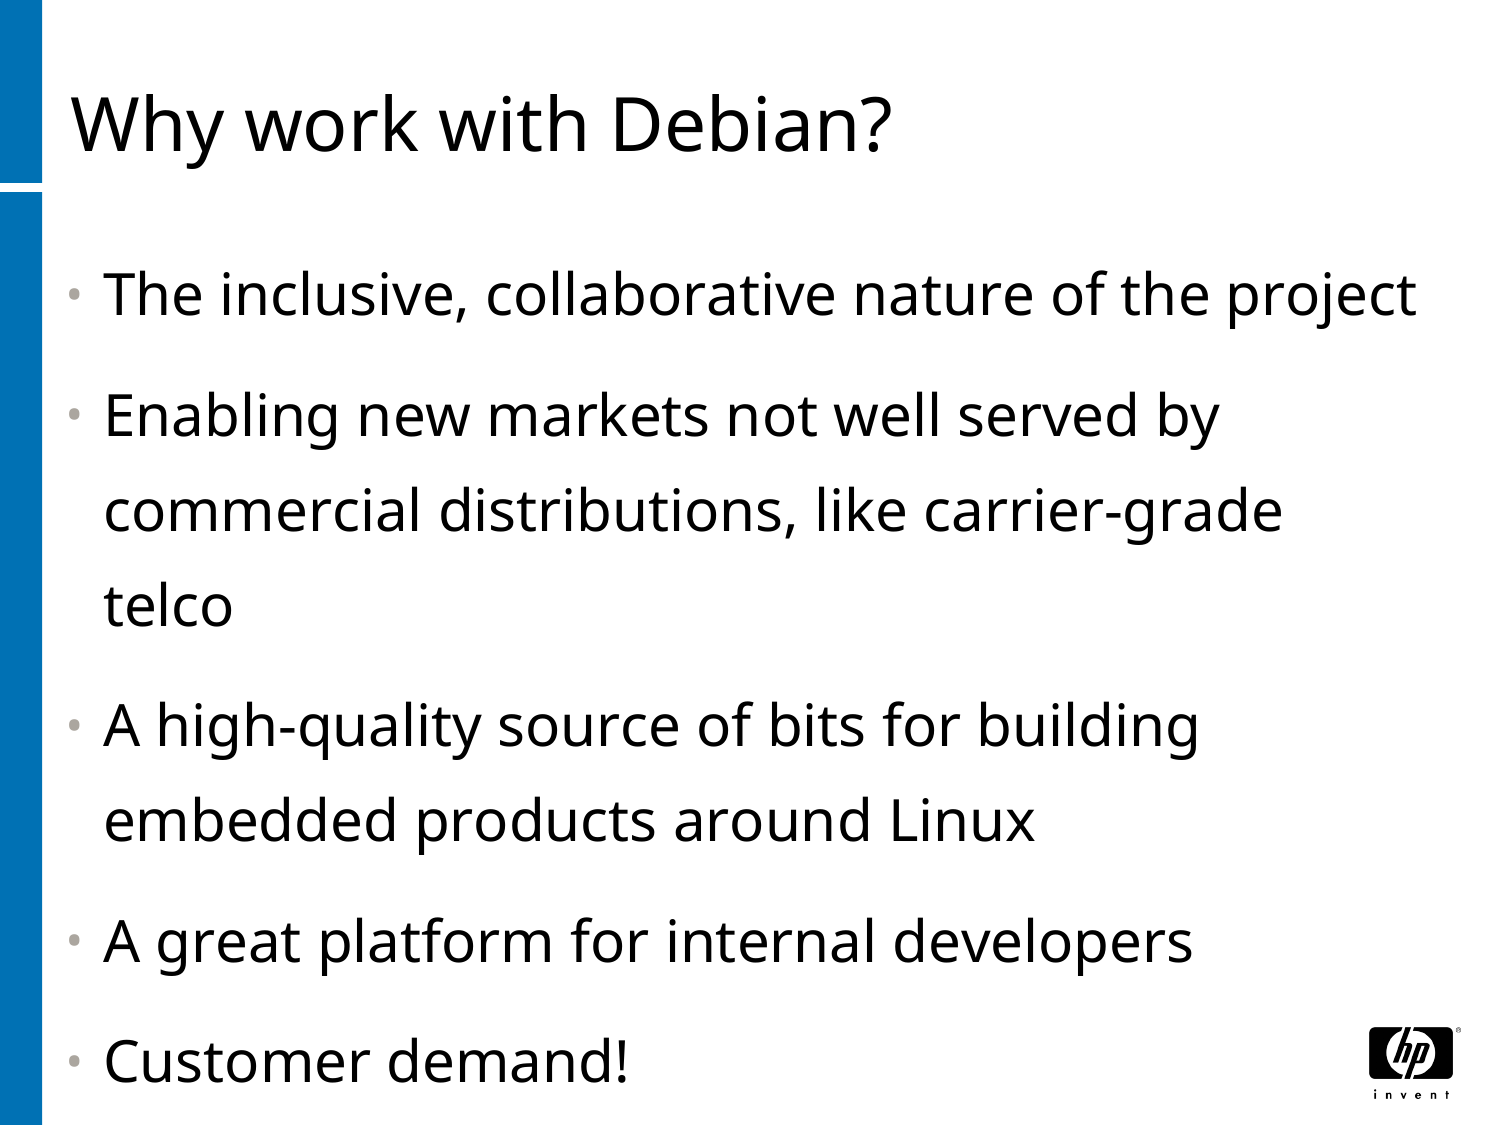

# Why work with Debian?
The inclusive, collaborative nature of the project
Enabling new markets not well served by commercial distributions, like carrier-grade telco
A high-quality source of bits for building embedded products around Linux
A great platform for internal developers
Customer demand!